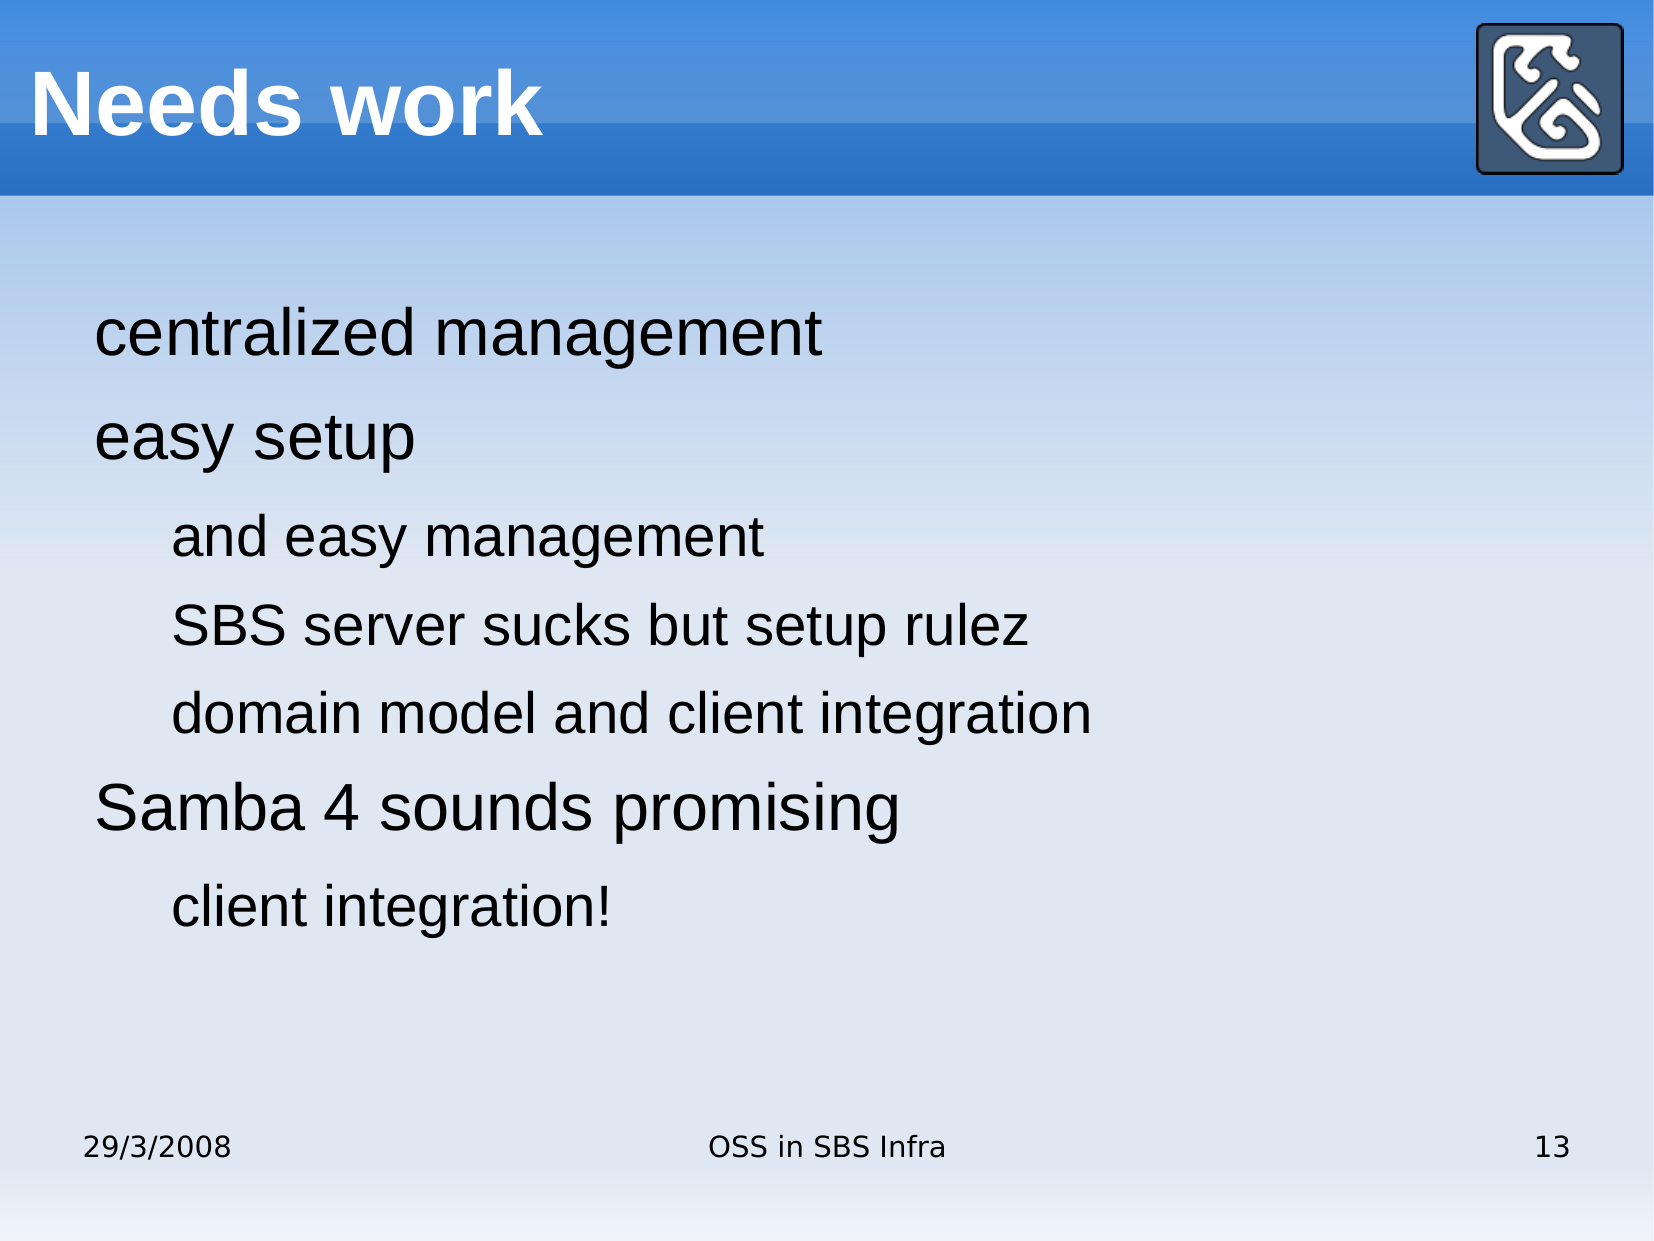

# Needs work
centralized management
easy setup
and easy management
SBS server sucks but setup rulez
domain model and client integration
Samba 4 sounds promising
client integration!
29/3/2008
OSS in SBS Infra
13